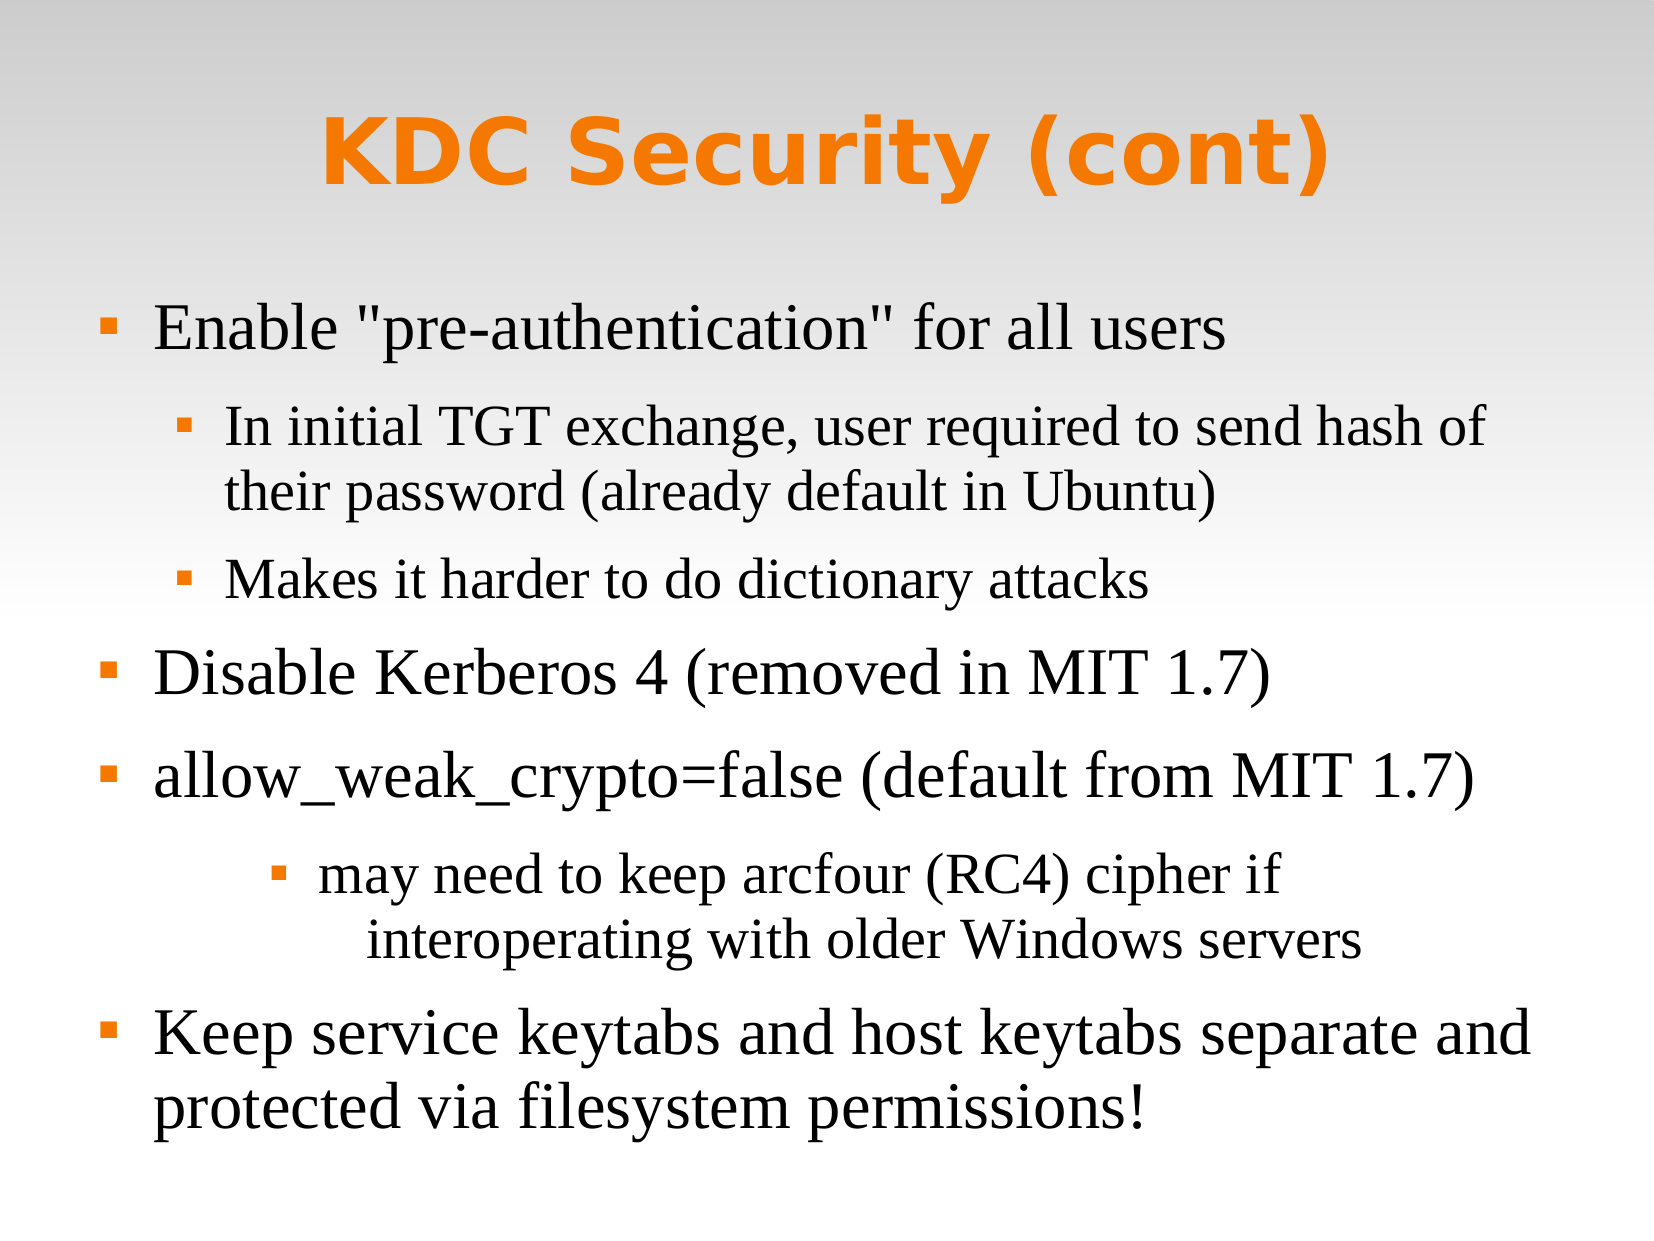

# KDC Security (cont)
Enable "pre-authentication" for all users
In initial TGT exchange, user required to send hash of their password (already default in Ubuntu)
Makes it harder to do dictionary attacks
Disable Kerberos 4 (removed in MIT 1.7)
allow_weak_crypto=false (default from MIT 1.7)
may need to keep arcfour (RC4) cipher if interoperating with older Windows servers
Keep service keytabs and host keytabs separate and protected via filesystem permissions!